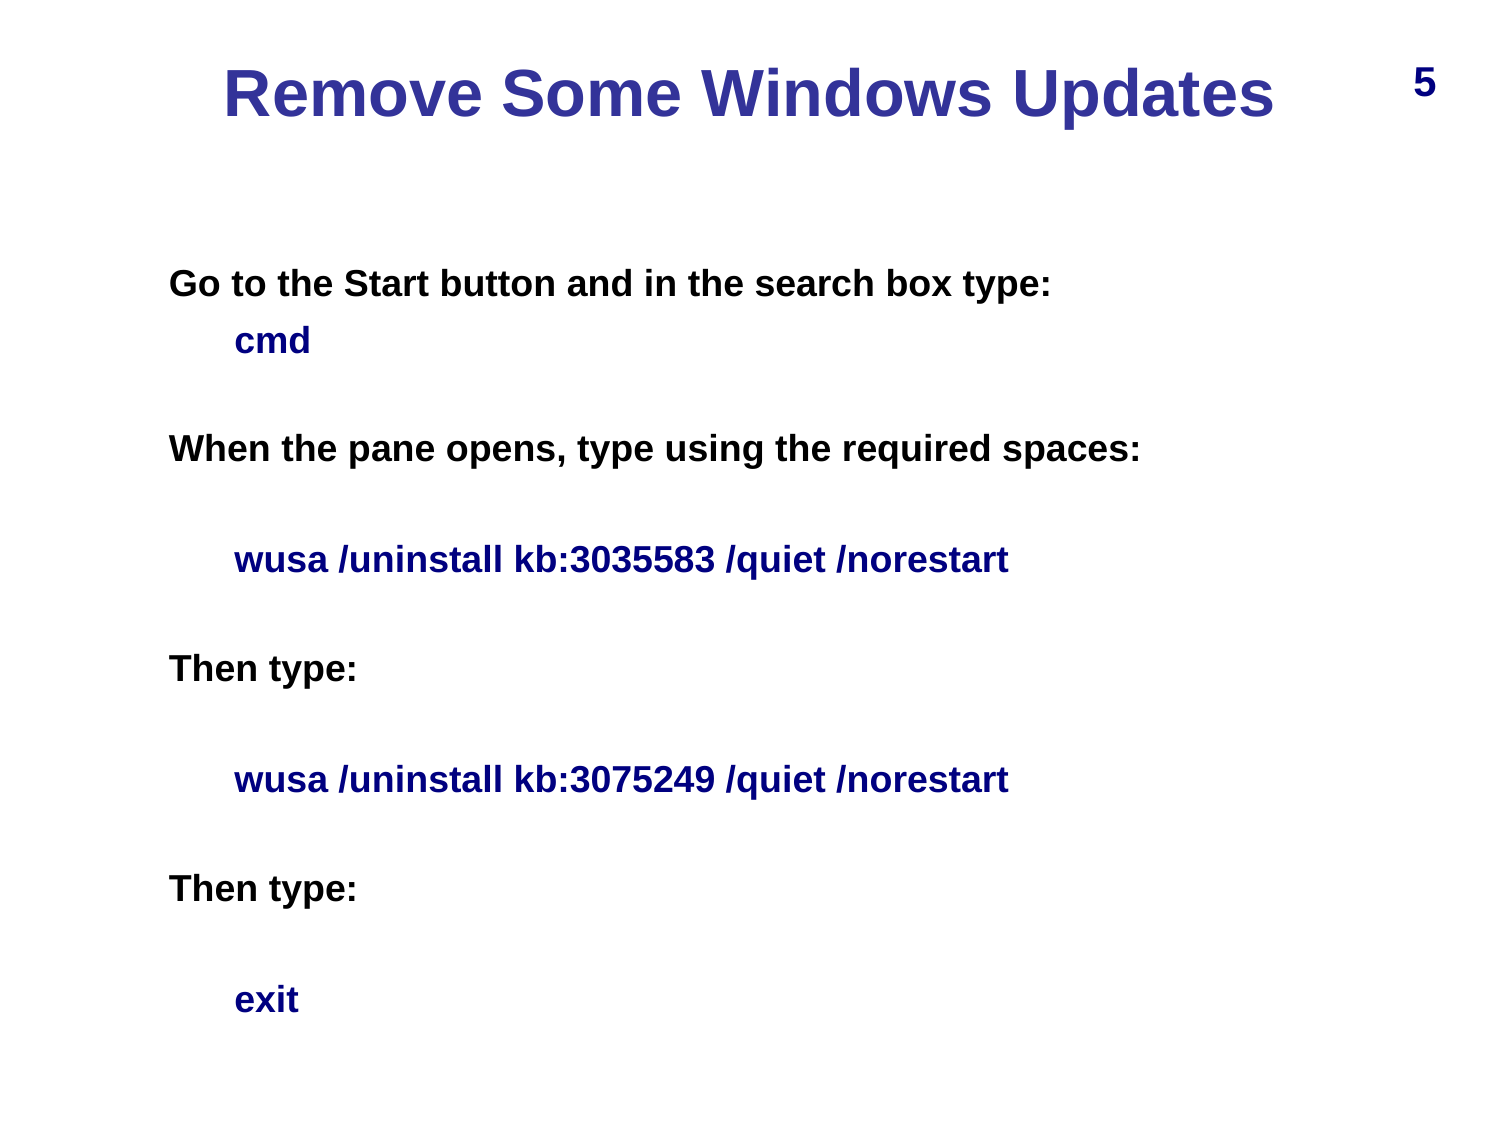

Remove Some Windows Updates
5
# Go to the Start button and in the search box type:
cmd
When the pane opens, type using the required spaces:
wusa /uninstall kb:3035583 /quiet /norestart
Then type:
wusa /uninstall kb:3075249 /quiet /norestart
Then type:
exit